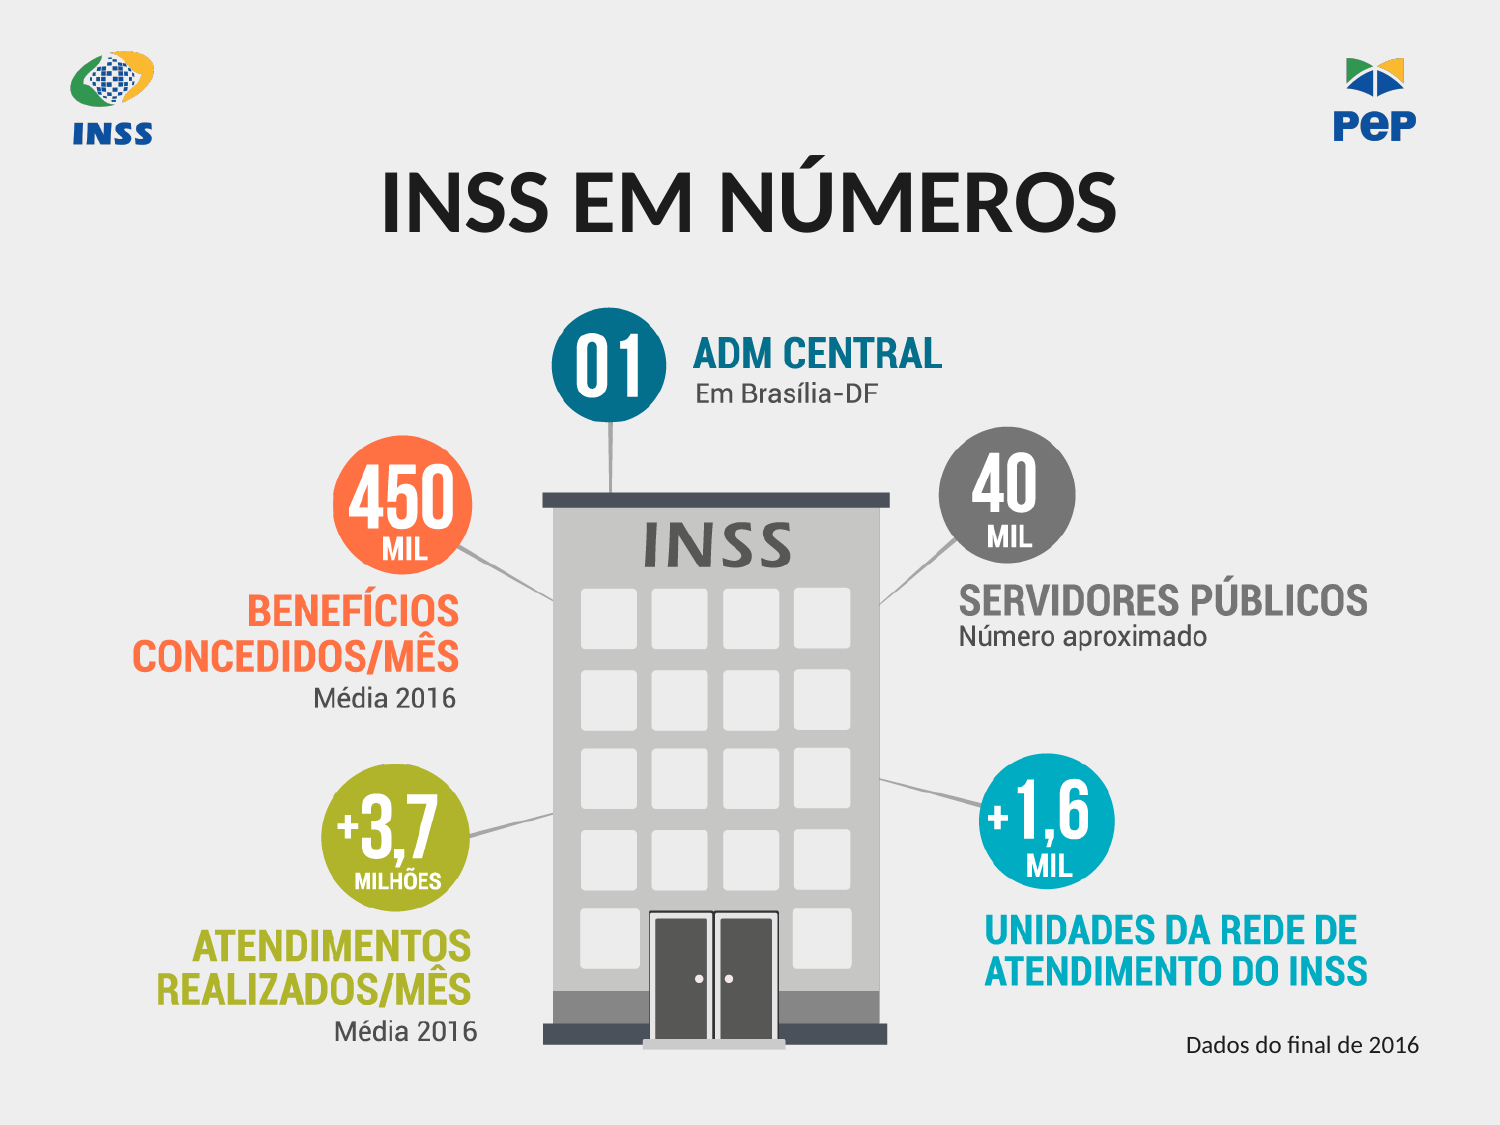

# INSS EM NÚMEROS
Dados do final de 2016